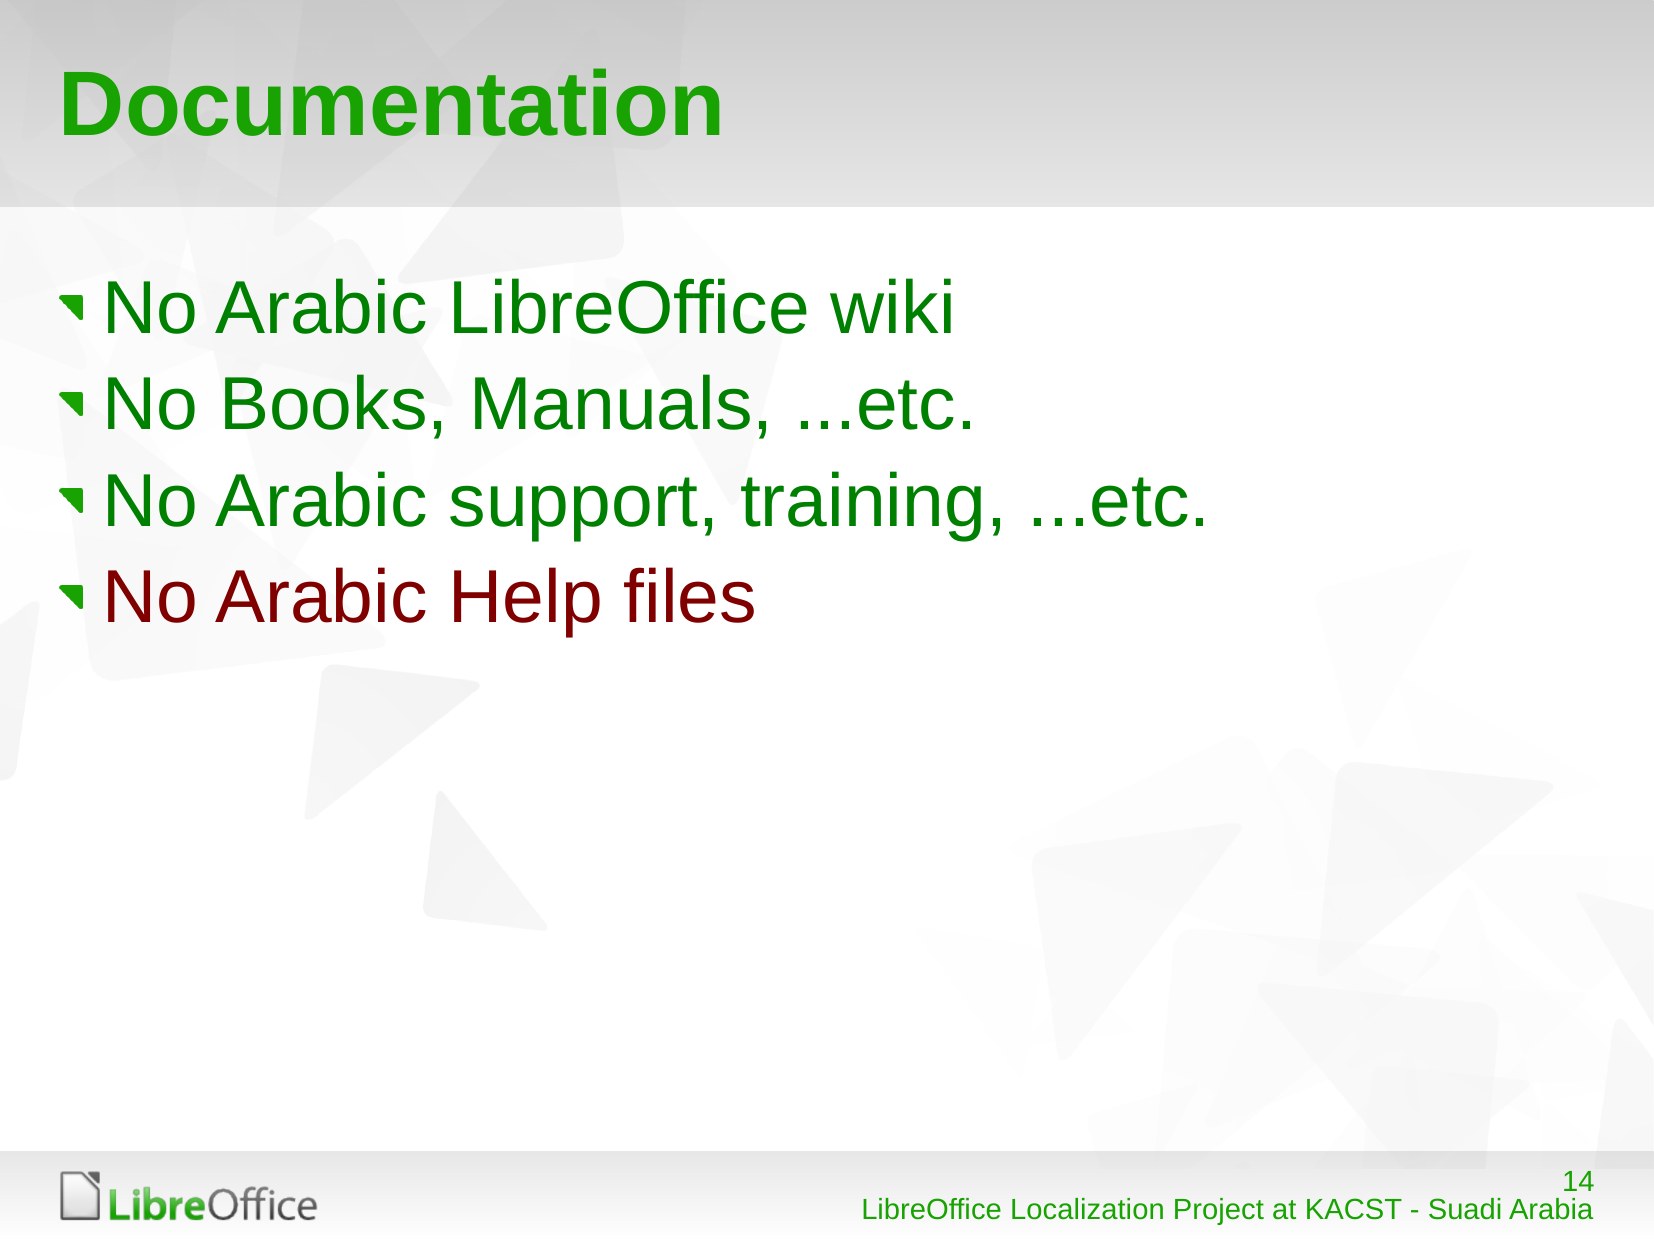

# Documentation
No Arabic LibreOffice wiki
No Books, Manuals, ...etc.
No Arabic support, training, ...etc.
No Arabic Help files
14
LibreOffice Localization Project at KACST - Suadi Arabia